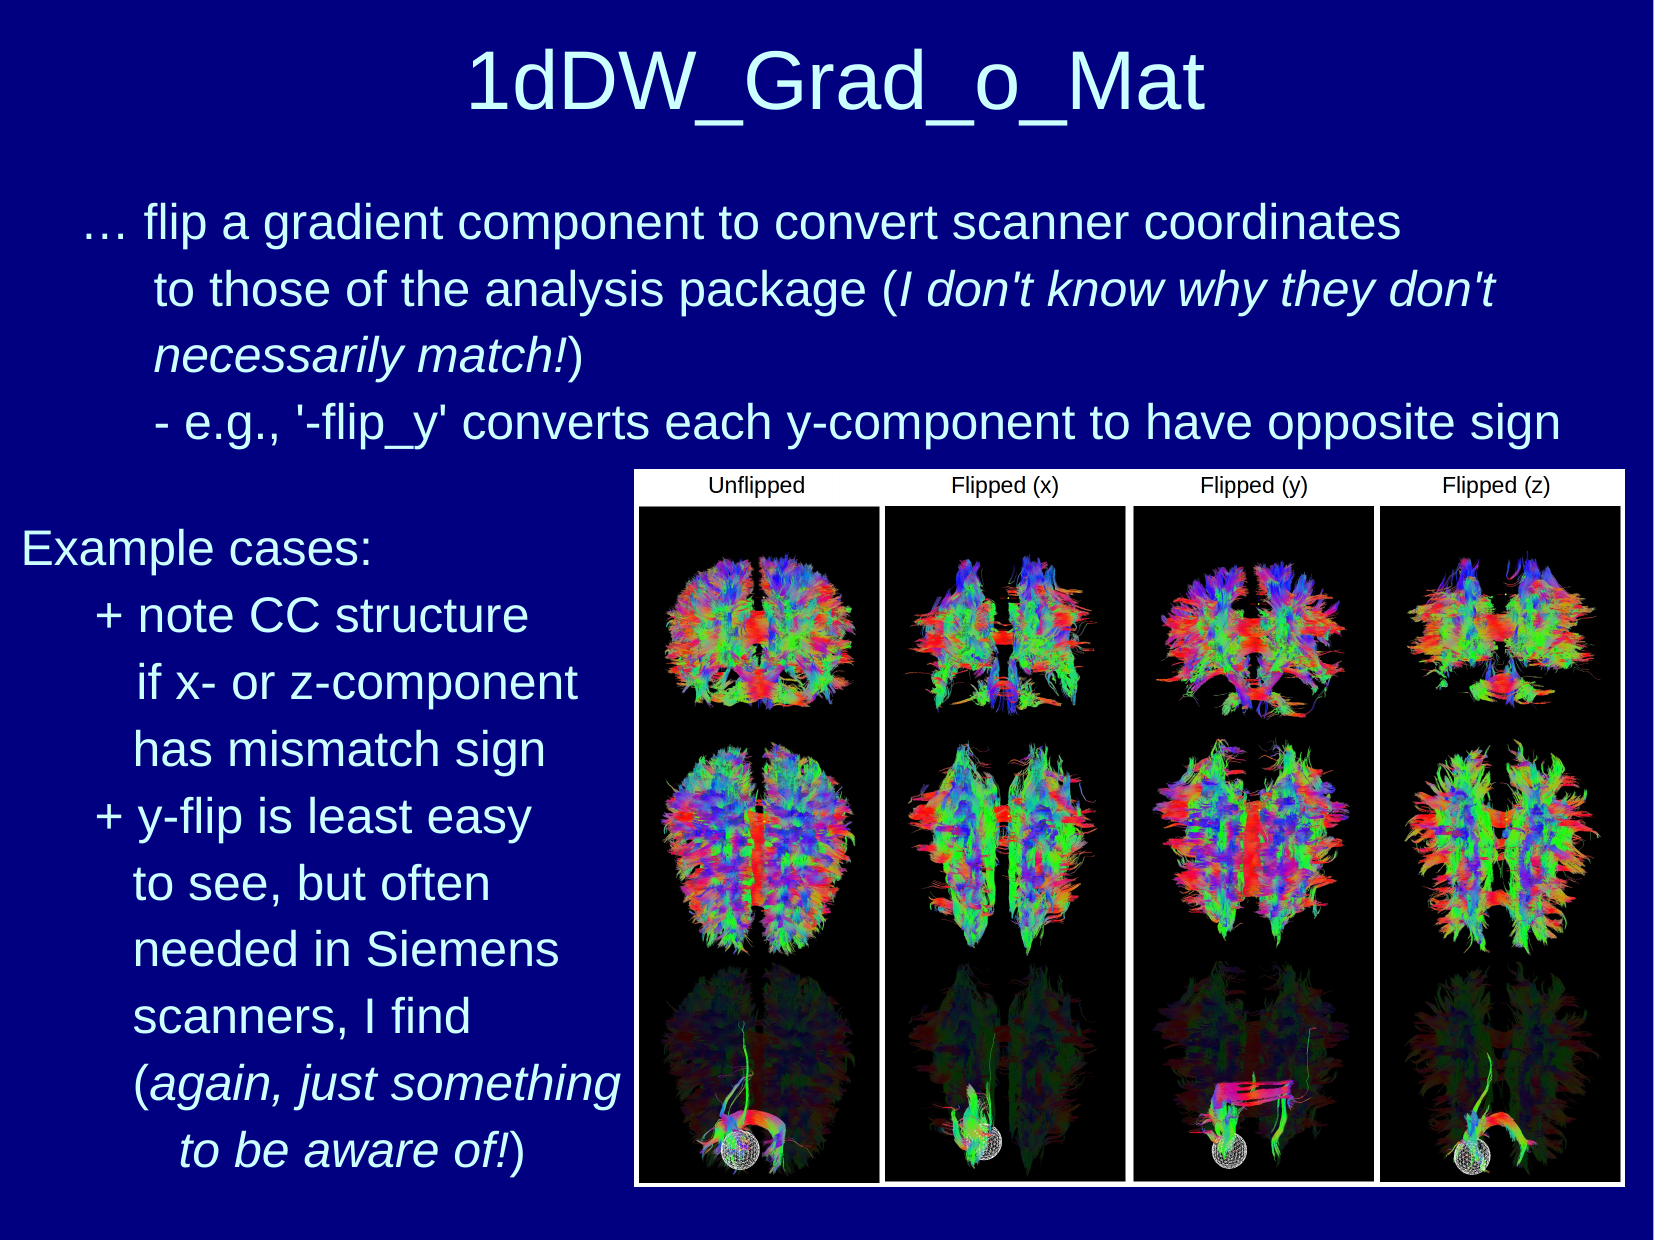

# 1dDW_Grad_o_Mat
… flip a gradient component to convert scanner coordinates
	to those of the analysis package (I don't know why they don't
	necessarily match!)
	- e.g., '-flip_y' converts each y-component to have opposite sign
Example cases:
	+ note CC structure
	 if x- or z-component
 has mismatch sign
 	+ y-flip is least easy
 to see, but often
 needed in Siemens
 scanners, I find
 (again, just something
	 to be aware of!)